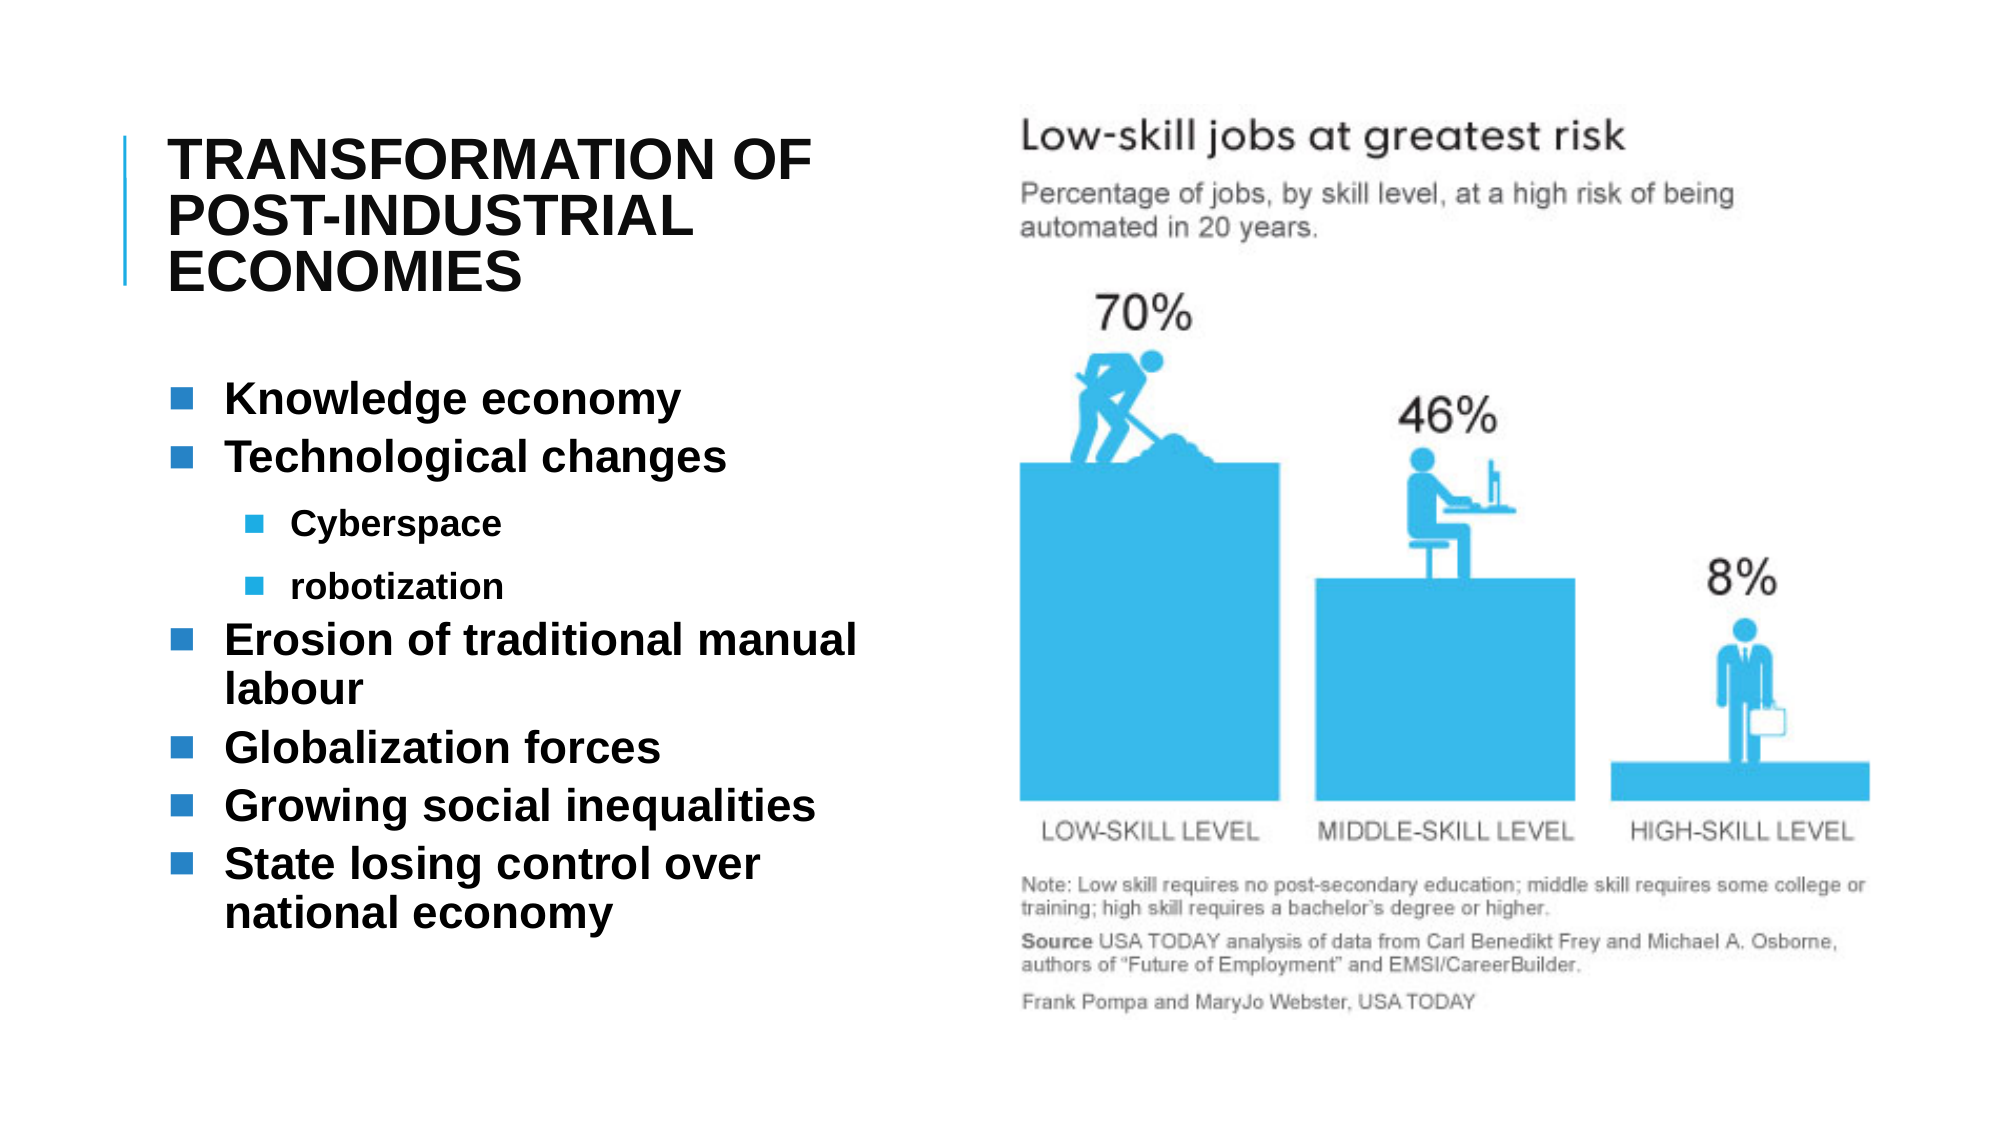

# TRANSFORMATION OF POST-INDUSTRIAL ECONOMIES
Knowledge economy
Technological changes
Cyberspace
robotization
Erosion of traditional manual labour
Globalization forces
Growing social inequalities
State losing control over national economy